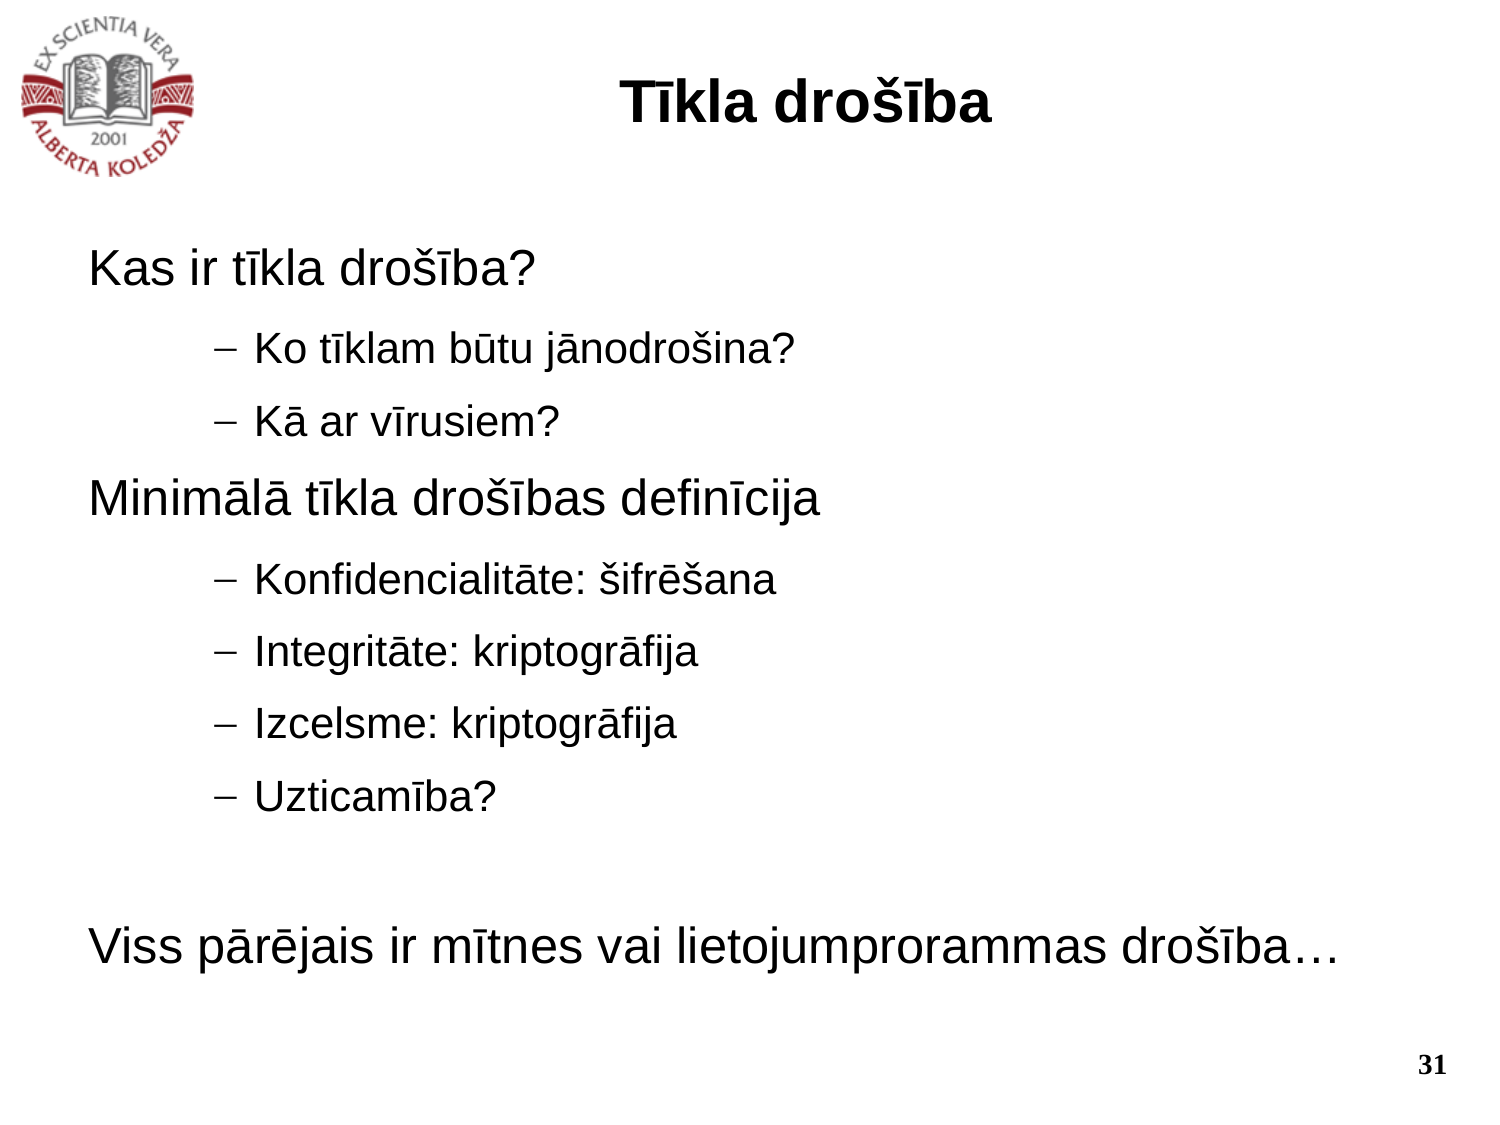

# Tīkla drošība
Kas ir tīkla drošība?
Ko tīklam būtu jānodrošina?
Kā ar vīrusiem?
Minimālā tīkla drošības definīcija
Konfidencialitāte: šifrēšana
Integritāte: kriptogrāfija
Izcelsme: kriptogrāfija
Uzticamība?
Viss pārējais ir mītnes vai lietojumprorammas drošība…